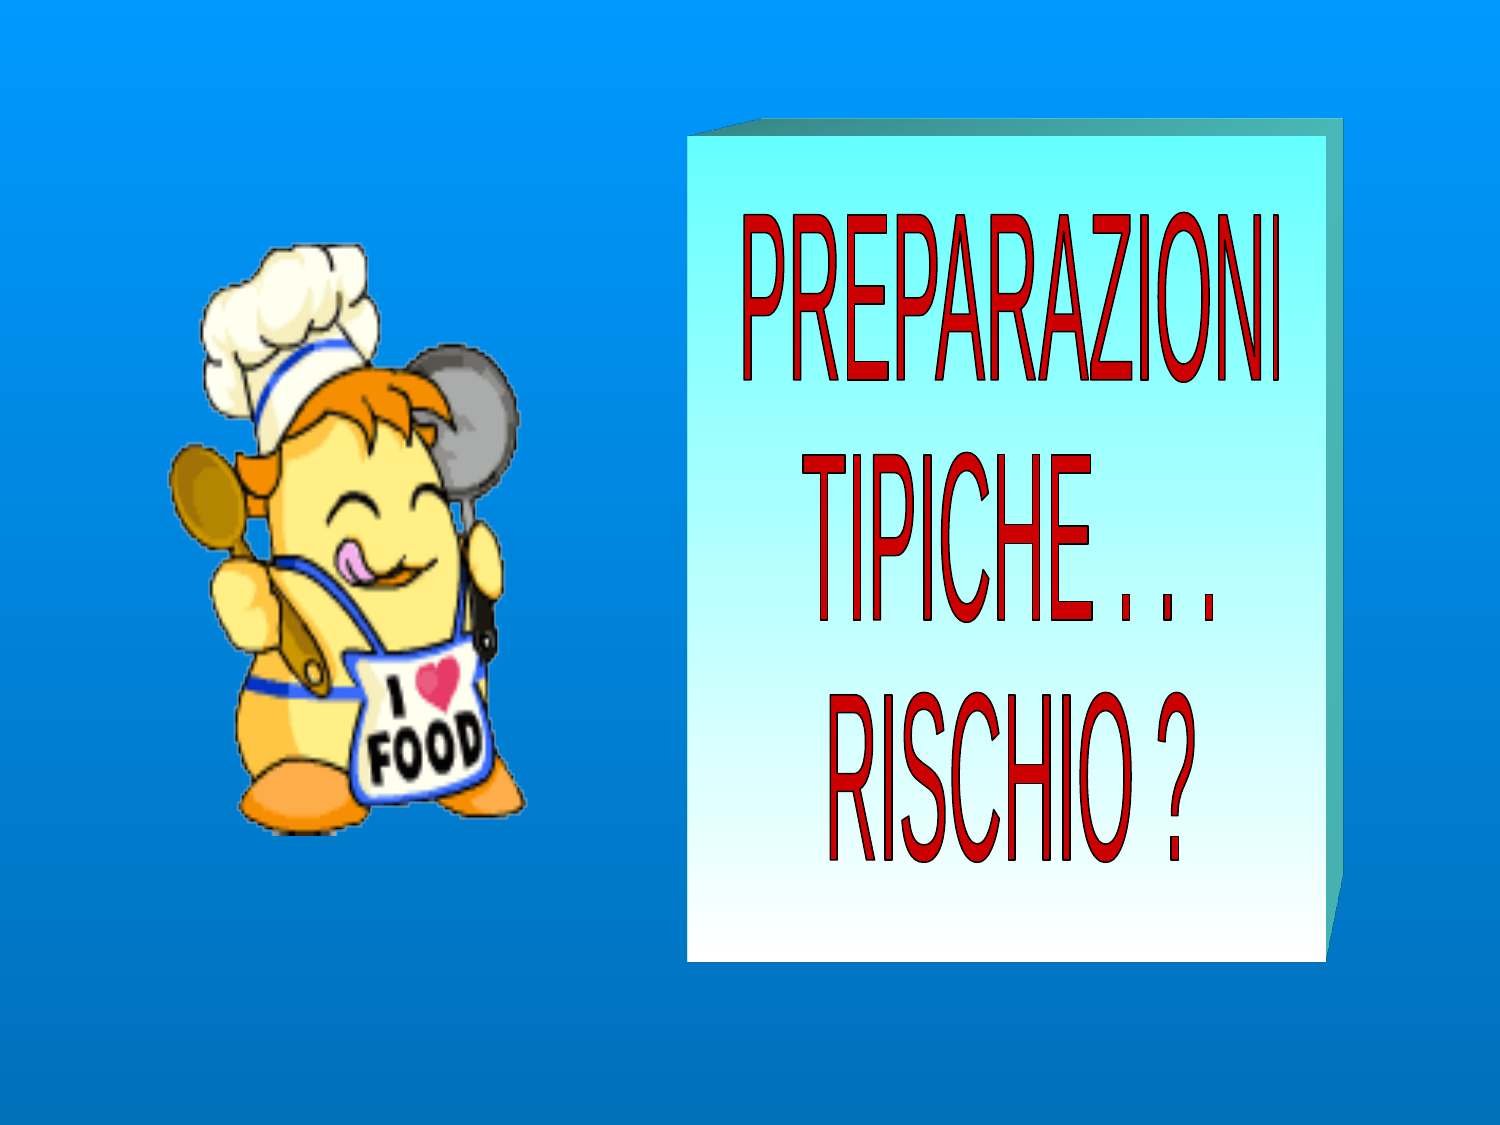

PREPARAZIONI
TIPICHE . . .
RISCHIO ?